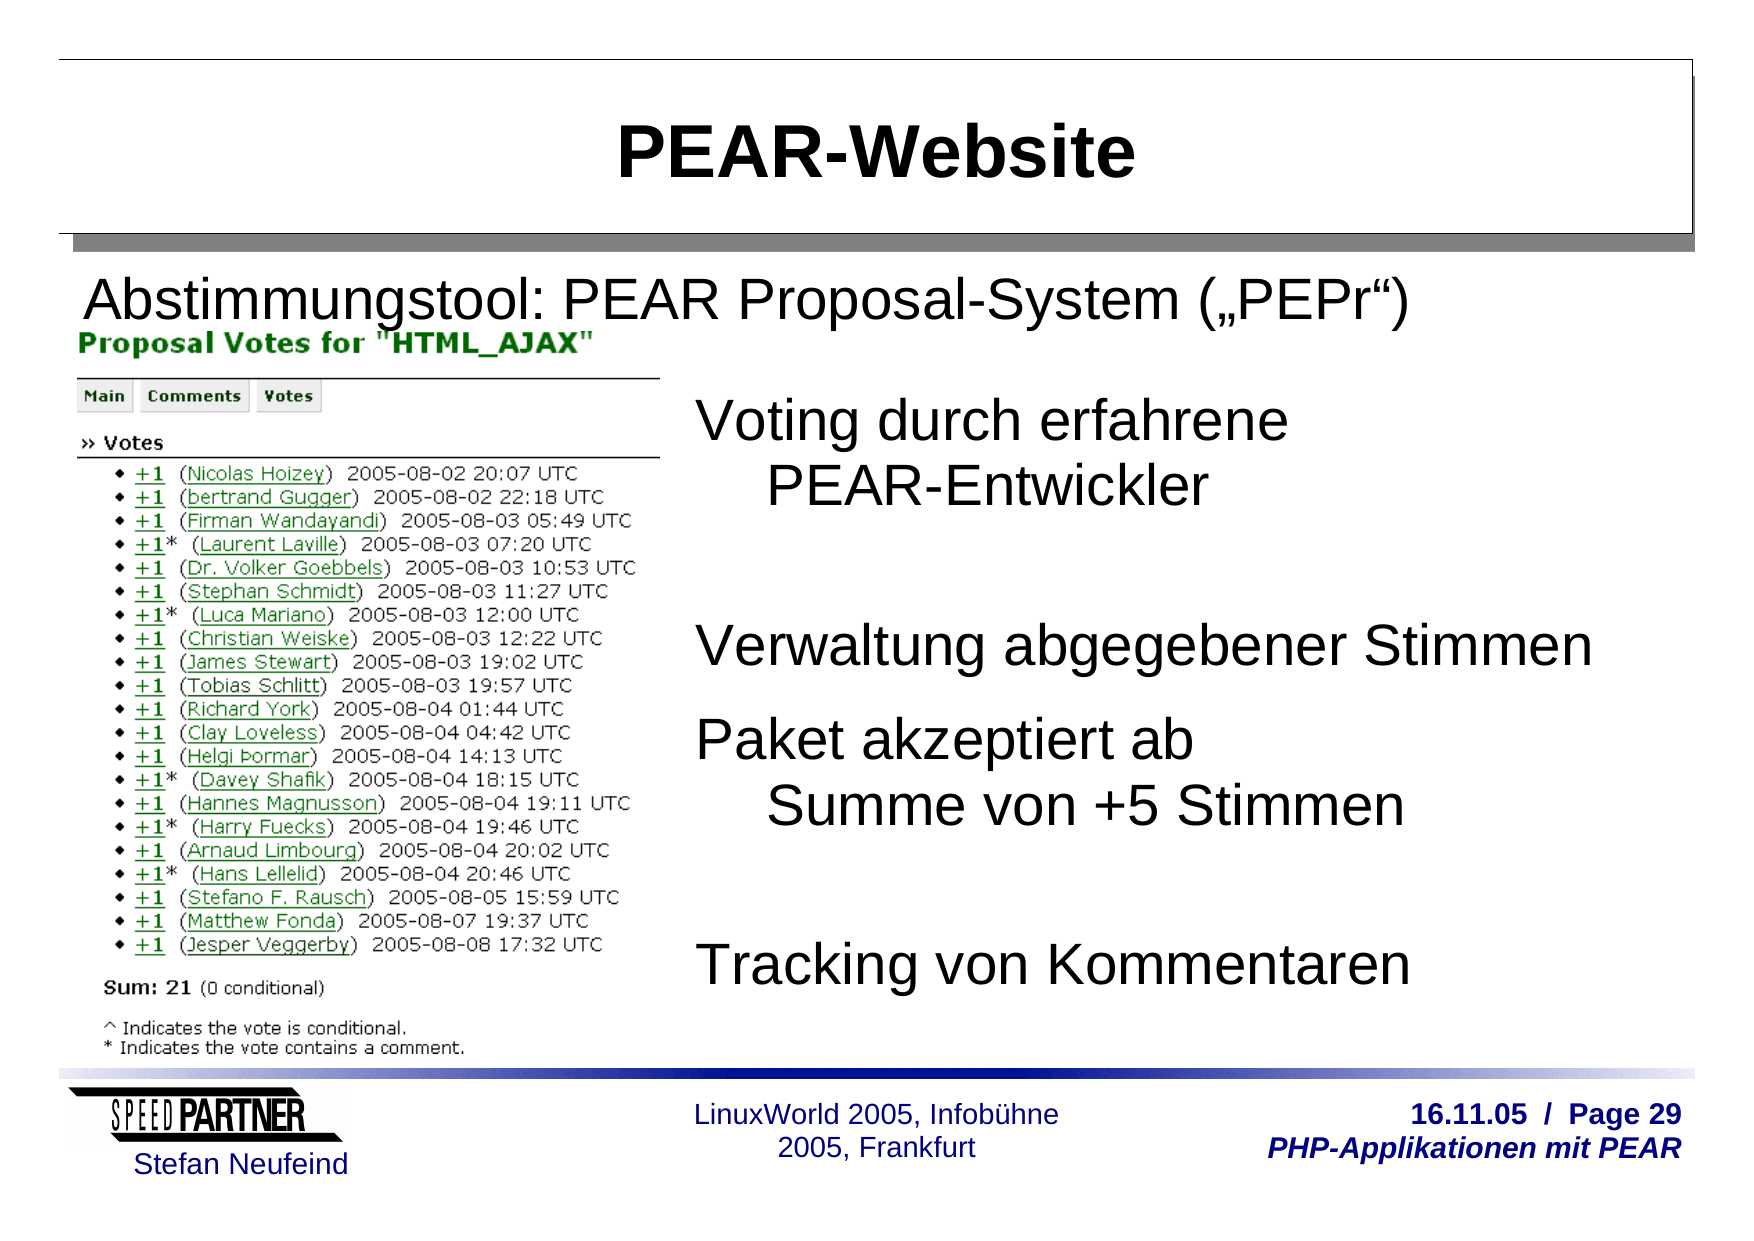

# PEAR-Website
Abstimmungstool: PEAR Proposal-System („PEPr“)
Voting durch erfahrene
PEAR-Entwickler
Verwaltung abgegebener Stimmen
Paket akzeptiert ab
Summe von +5 Stimmen
Tracking von Kommentaren